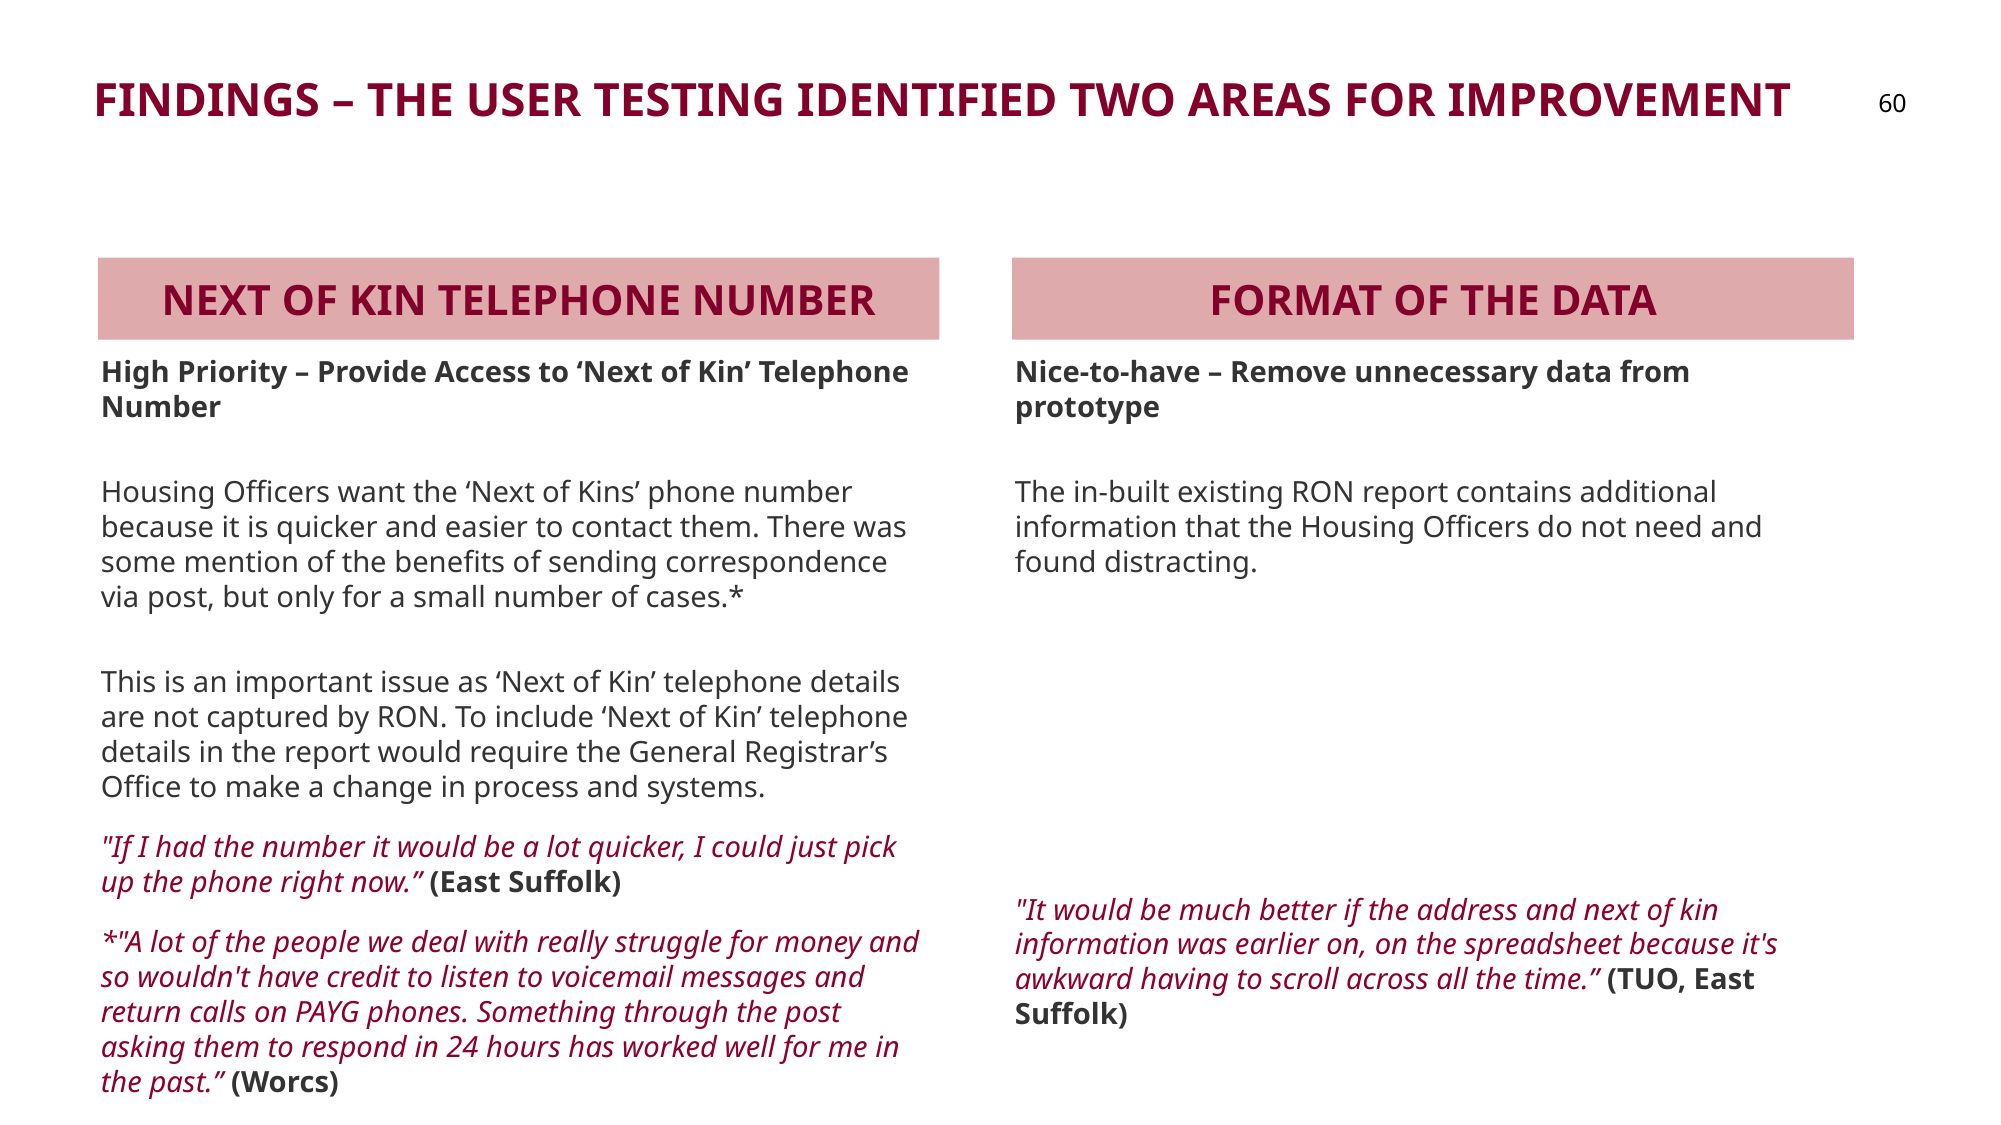

# FINDINGS – THE USER TESTING IDENTIFIED TWO AREAS FOR IMPROVEMENT
NEXT OF KIN TELEPHONE NUMBER
High Priority – Provide Access to ‘Next of Kin’ Telephone Number
Housing Officers want the ‘Next of Kins’ phone number because it is quicker and easier to contact them. There was some mention of the benefits of sending correspondence via post, but only for a small number of cases.*
This is an important issue as ‘Next of Kin’ telephone details are not captured by RON. To include ‘Next of Kin’ telephone details in the report would require the General Registrar’s Office to make a change in process and systems.
"If I had the number it would be a lot quicker, I could just pick up the phone right now.” (East Suffolk)
*"A lot of the people we deal with really struggle for money and so wouldn't have credit to listen to voicemail messages and return calls on PAYG phones. Something through the post asking them to respond in 24 hours has worked well for me in the past.” (Worcs)
FORMAT OF THE DATA
Nice-to-have – Remove unnecessary data from prototype
The in-built existing RON report contains additional information that the Housing Officers do not need and found distracting.
"It would be much better if the address and next of kin information was earlier on, on the spreadsheet because it's awkward having to scroll across all the time.” (TUO, East Suffolk)